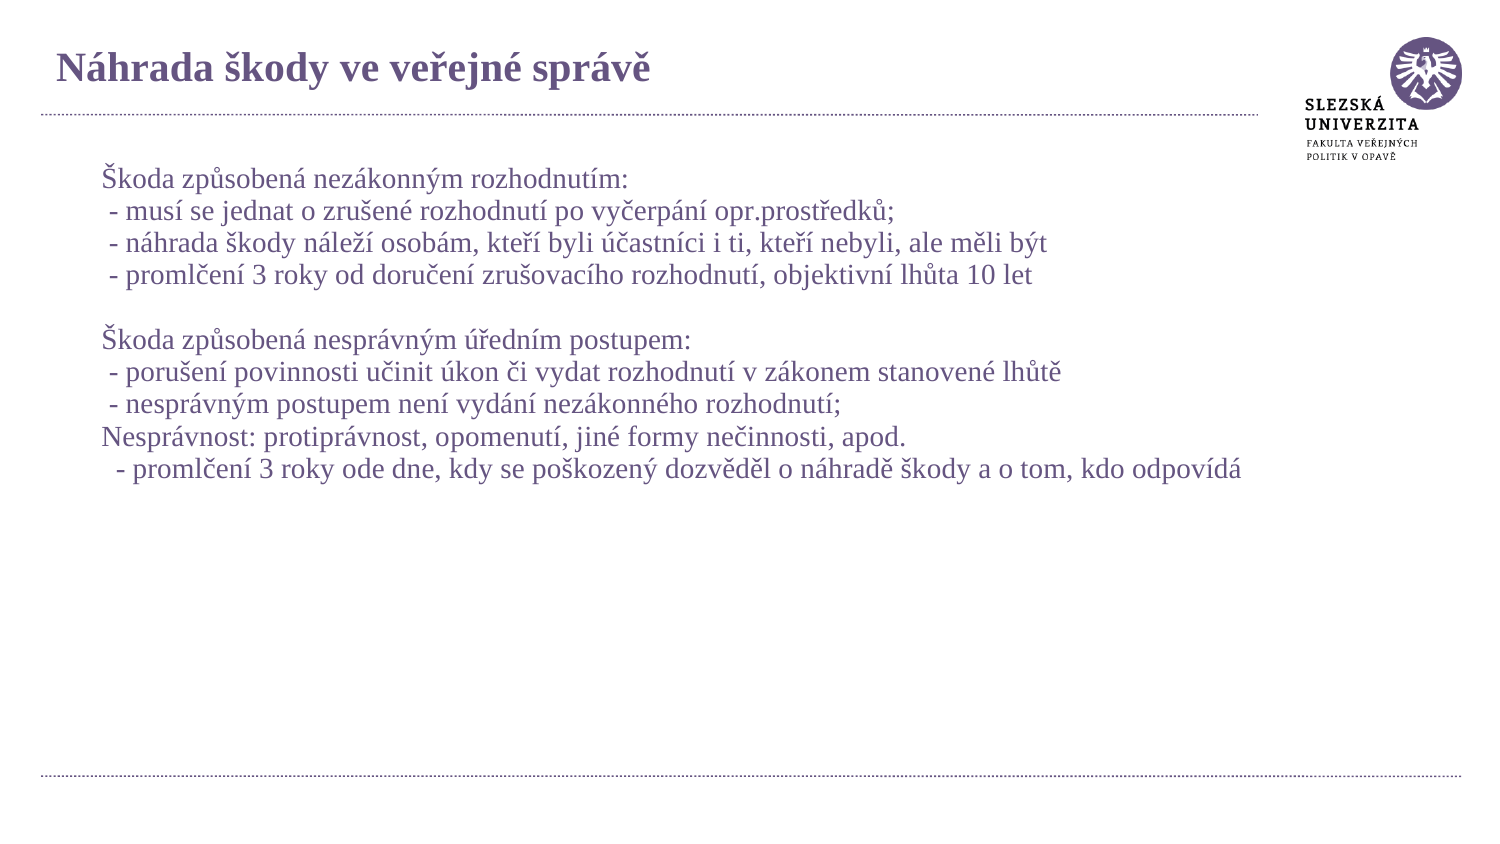

# Náhrada škody ve veřejné správě
Škoda způsobená nezákonným rozhodnutím:
 - musí se jednat o zrušené rozhodnutí po vyčerpání opr.prostředků;
 - náhrada škody náleží osobám, kteří byli účastníci i ti, kteří nebyli, ale měli být
 - promlčení 3 roky od doručení zrušovacího rozhodnutí, objektivní lhůta 10 let
Škoda způsobená nesprávným úředním postupem:
 - porušení povinnosti učinit úkon či vydat rozhodnutí v zákonem stanovené lhůtě
 - nesprávným postupem není vydání nezákonného rozhodnutí;
Nesprávnost: protiprávnost, opomenutí, jiné formy nečinnosti, apod.
 - promlčení 3 roky ode dne, kdy se poškozený dozvěděl o náhradě škody a o tom, kdo odpovídá